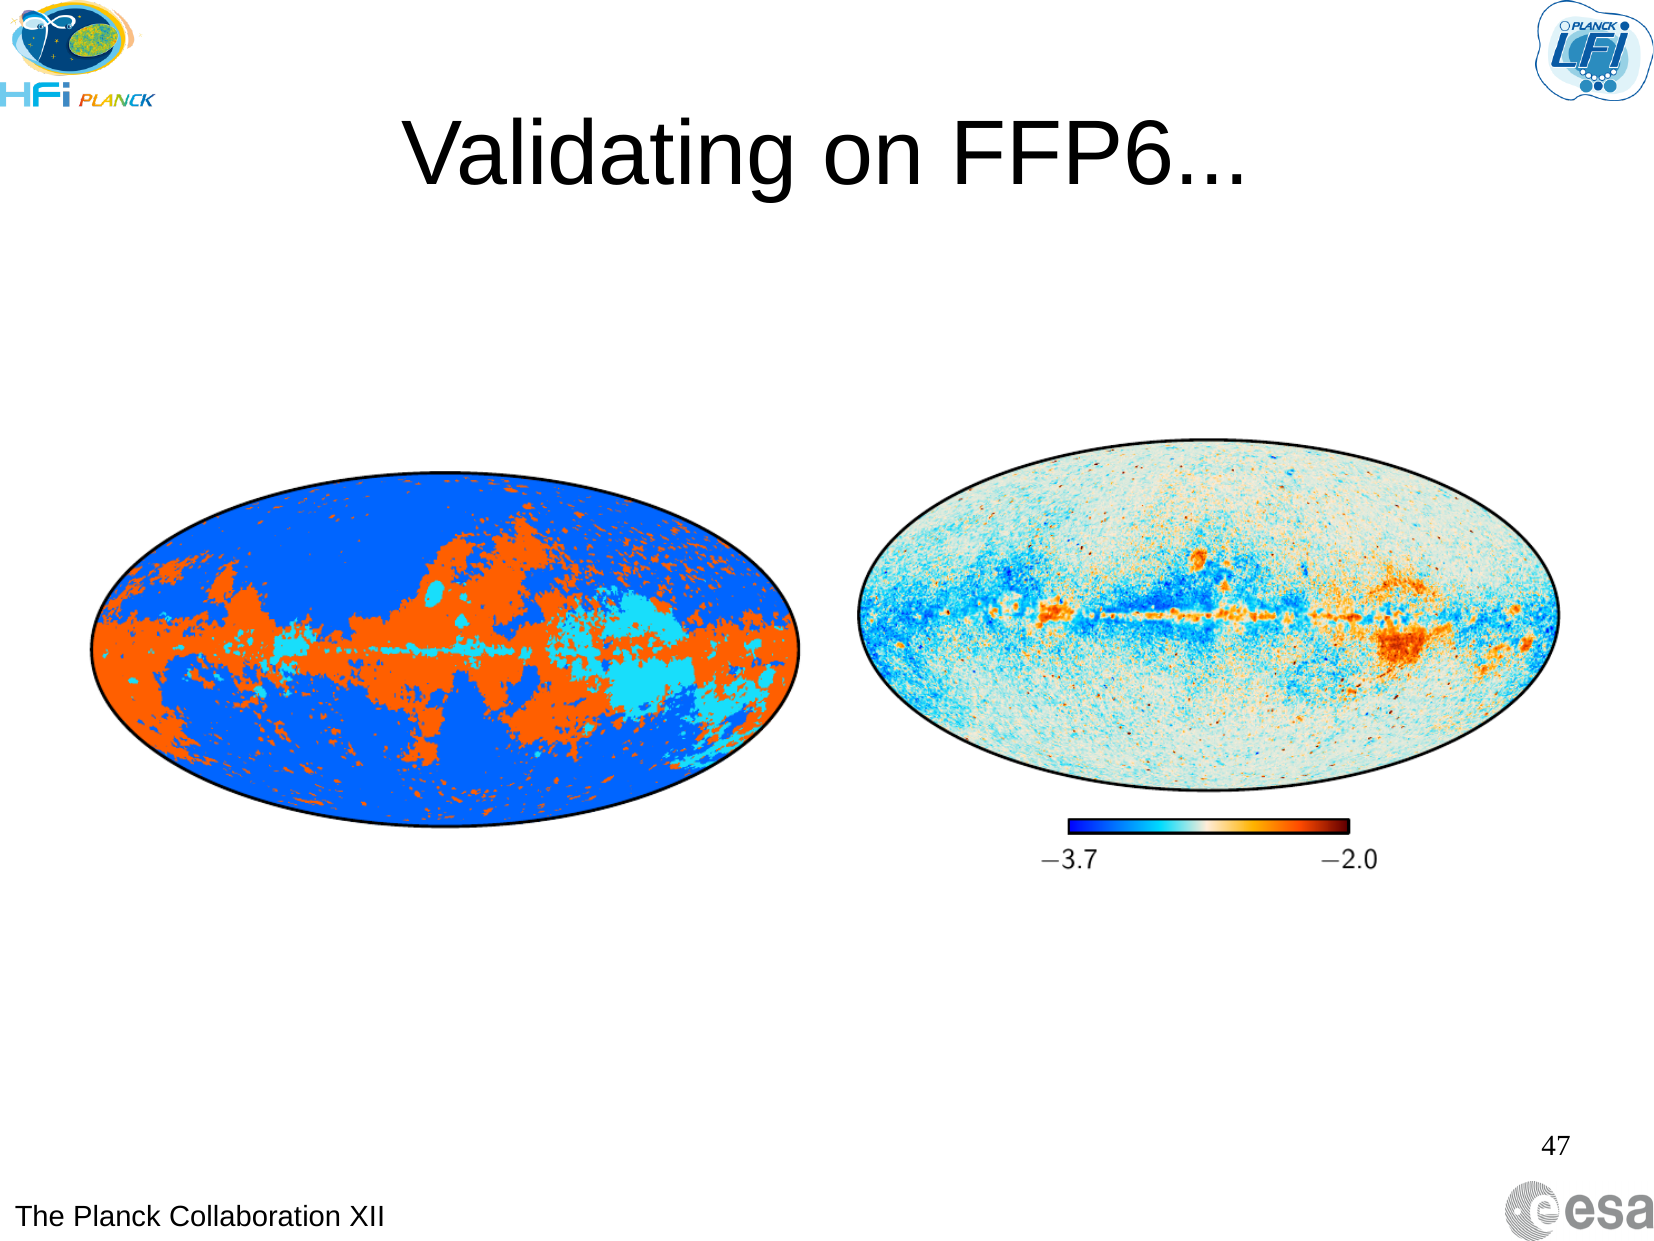

# Validating on FFP6...
47
The Planck Collaboration XII